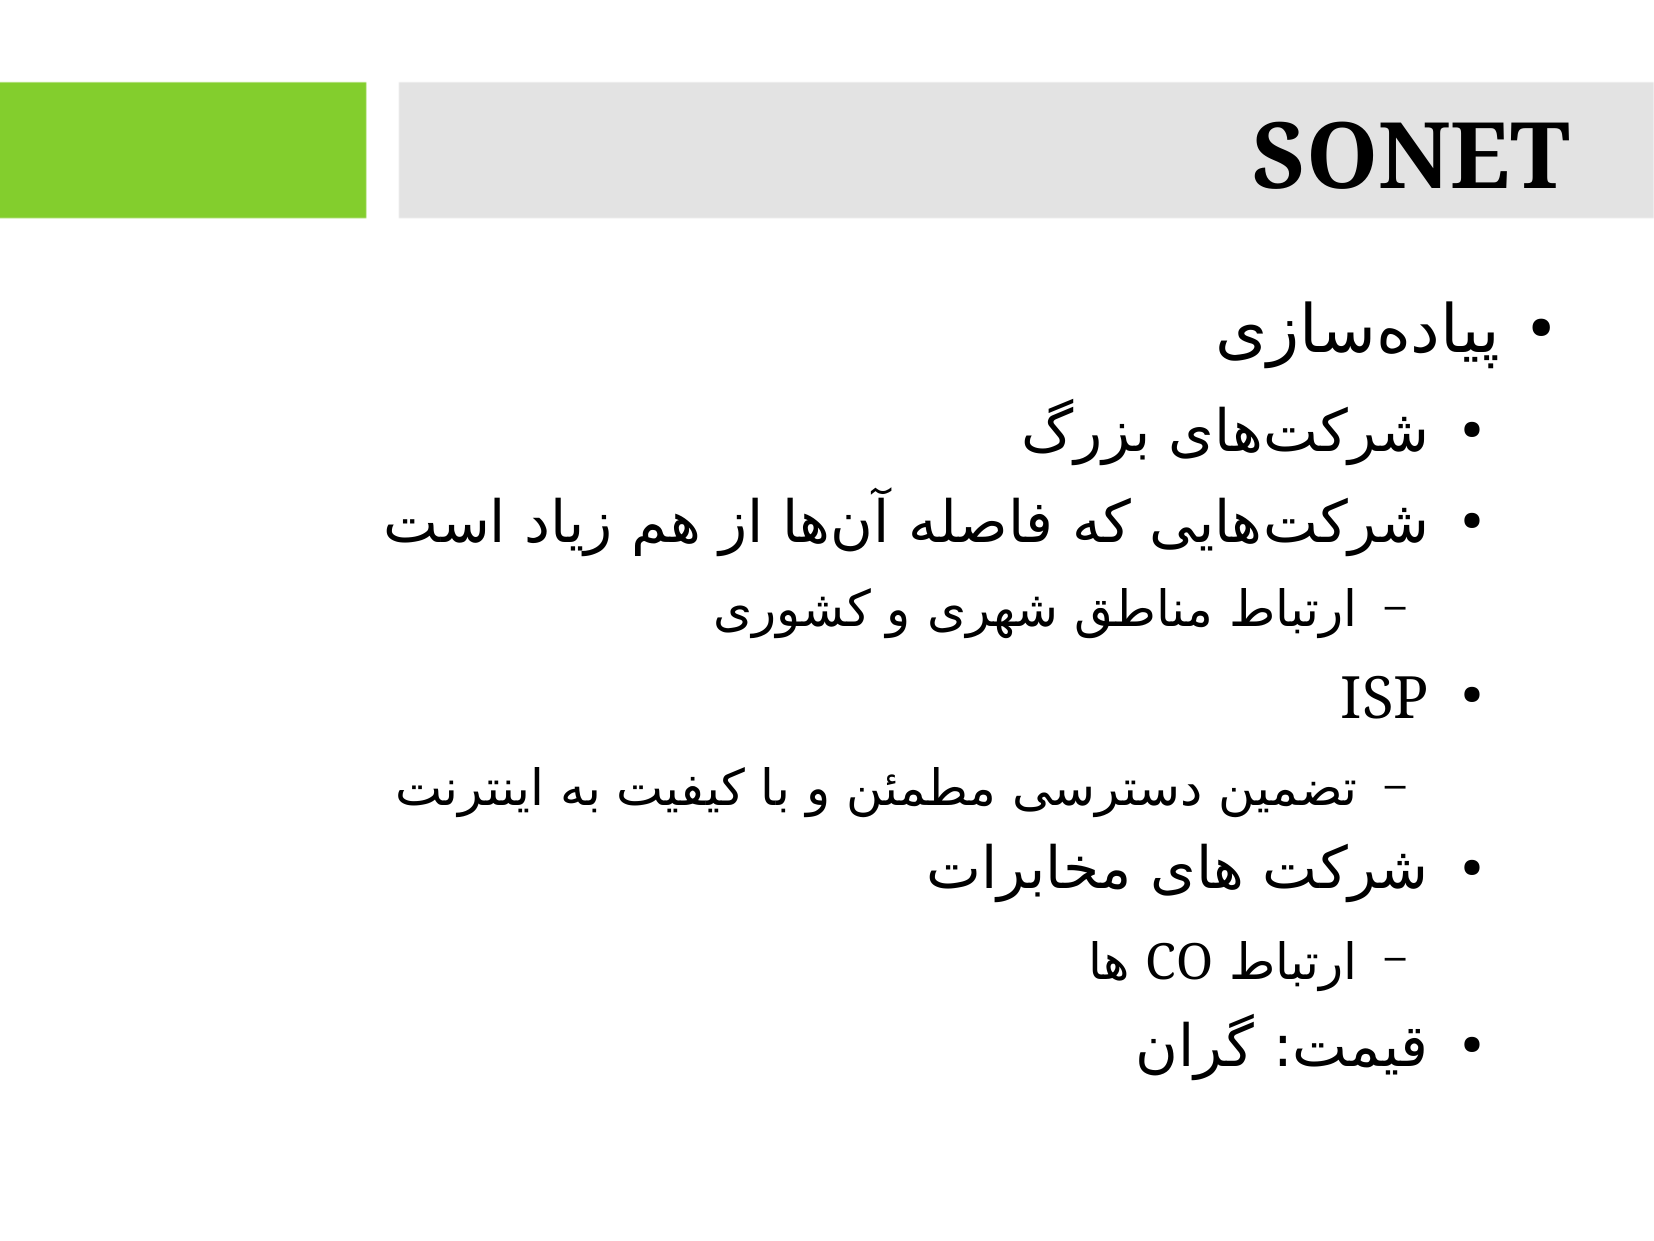

# SONET
پیاده‌سازی
شرکت‌های بزرگ
شرکت‌هایی که فاصله آن‌ها از هم زیاد است
ارتباط مناطق شهری و کشوری
ISP
تضمین دسترسی مطمئن و با کیفیت به اینترنت
شرکت های مخابرات
ارتباط CO ها
قیمت: گران